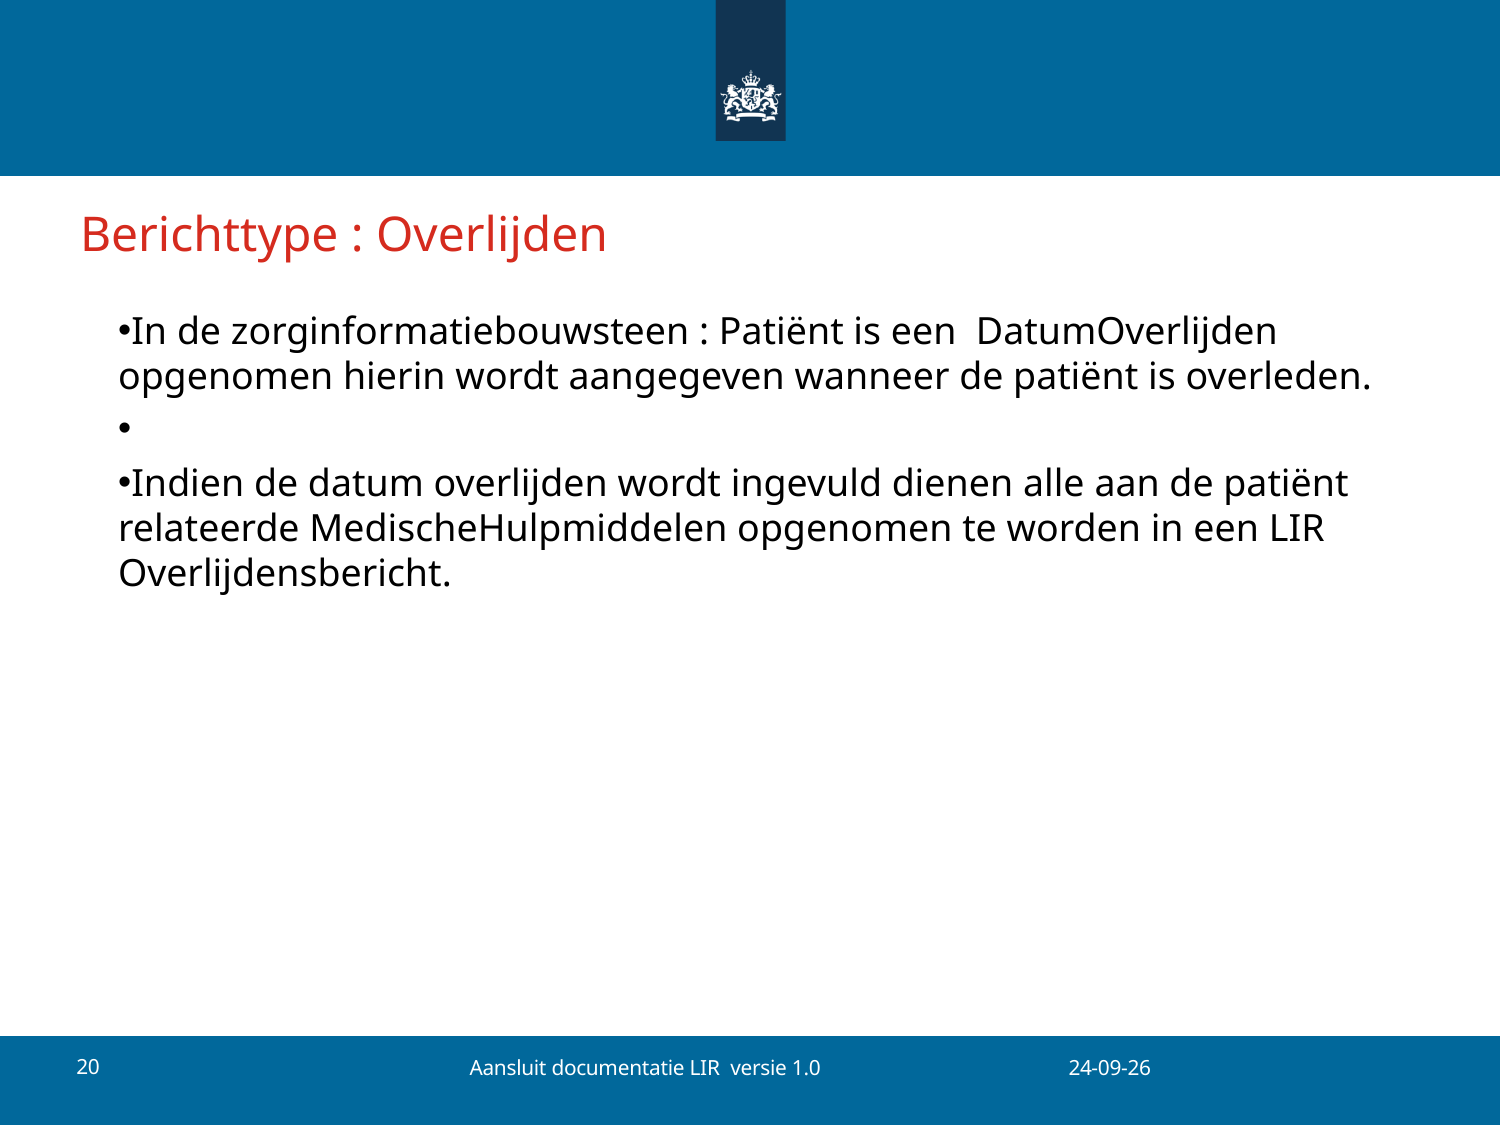

# Berichttype : Overlijden
In de zorginformatiebouwsteen : Patiënt is een DatumOverlijden opgenomen hierin wordt aangegeven wanneer de patiënt is overleden.
Indien de datum overlijden wordt ingevuld dienen alle aan de patiënt relateerde MedischeHulpmiddelen opgenomen te worden in een LIR Overlijdensbericht.
Aansluit documentatie LIR versie 1.0